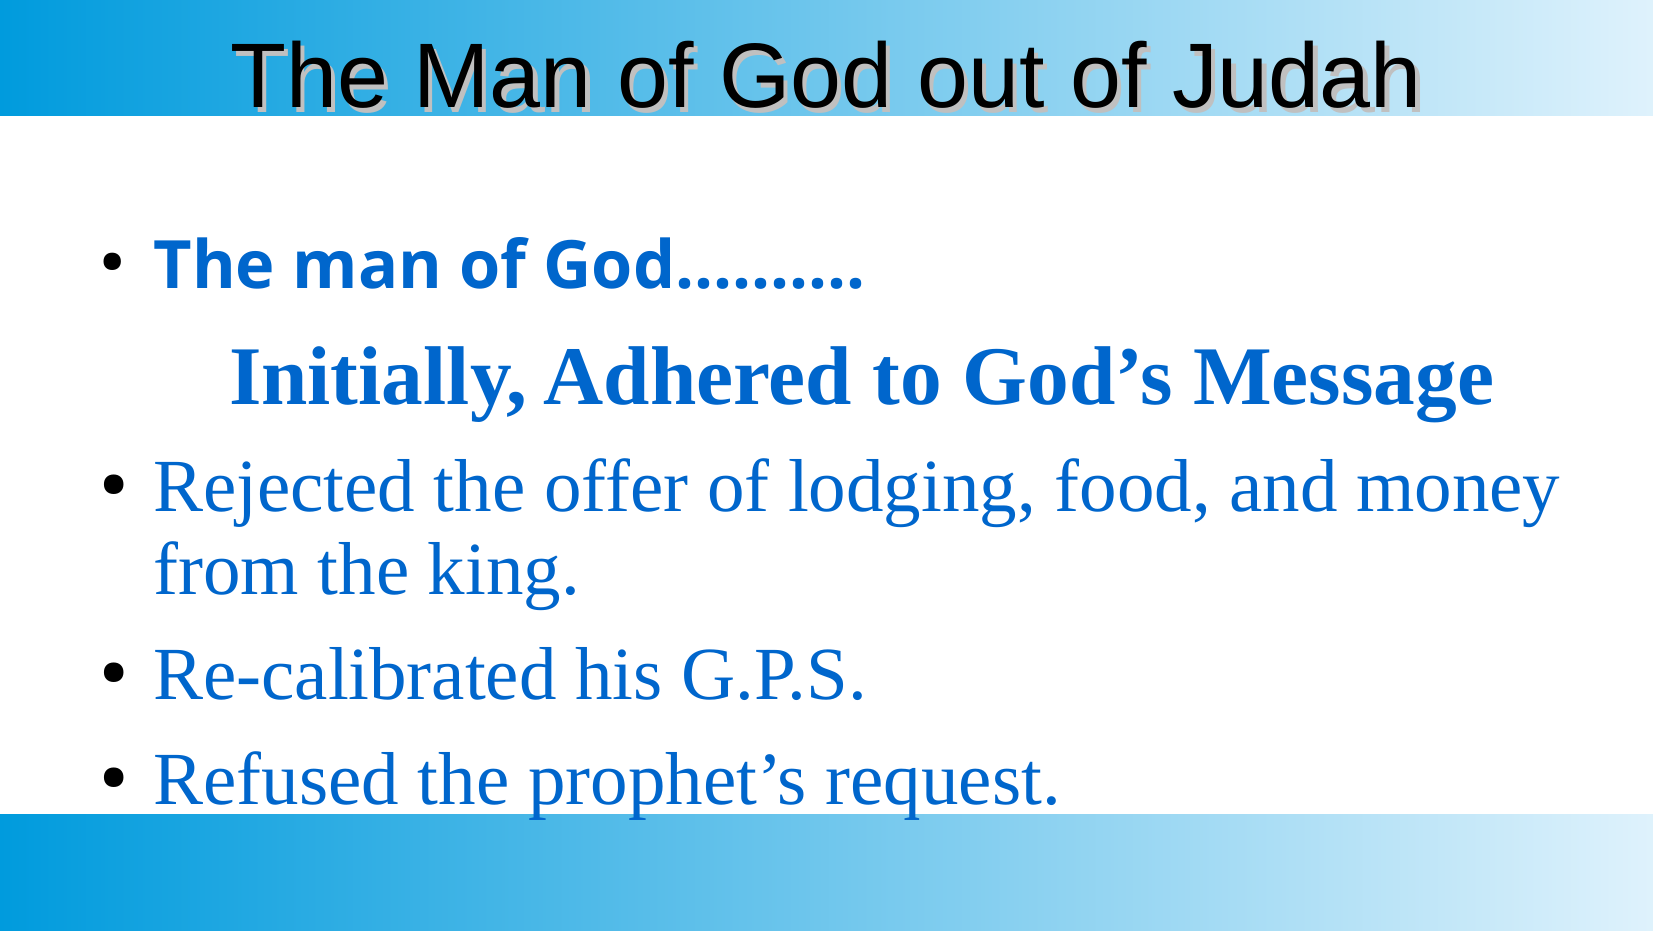

# The Man of God out of Judah
The man of God……….
Initially, Adhered to God’s Message
Rejected the offer of lodging, food, and money from the king.
Re-calibrated his G.P.S.
Refused the prophet’s request.